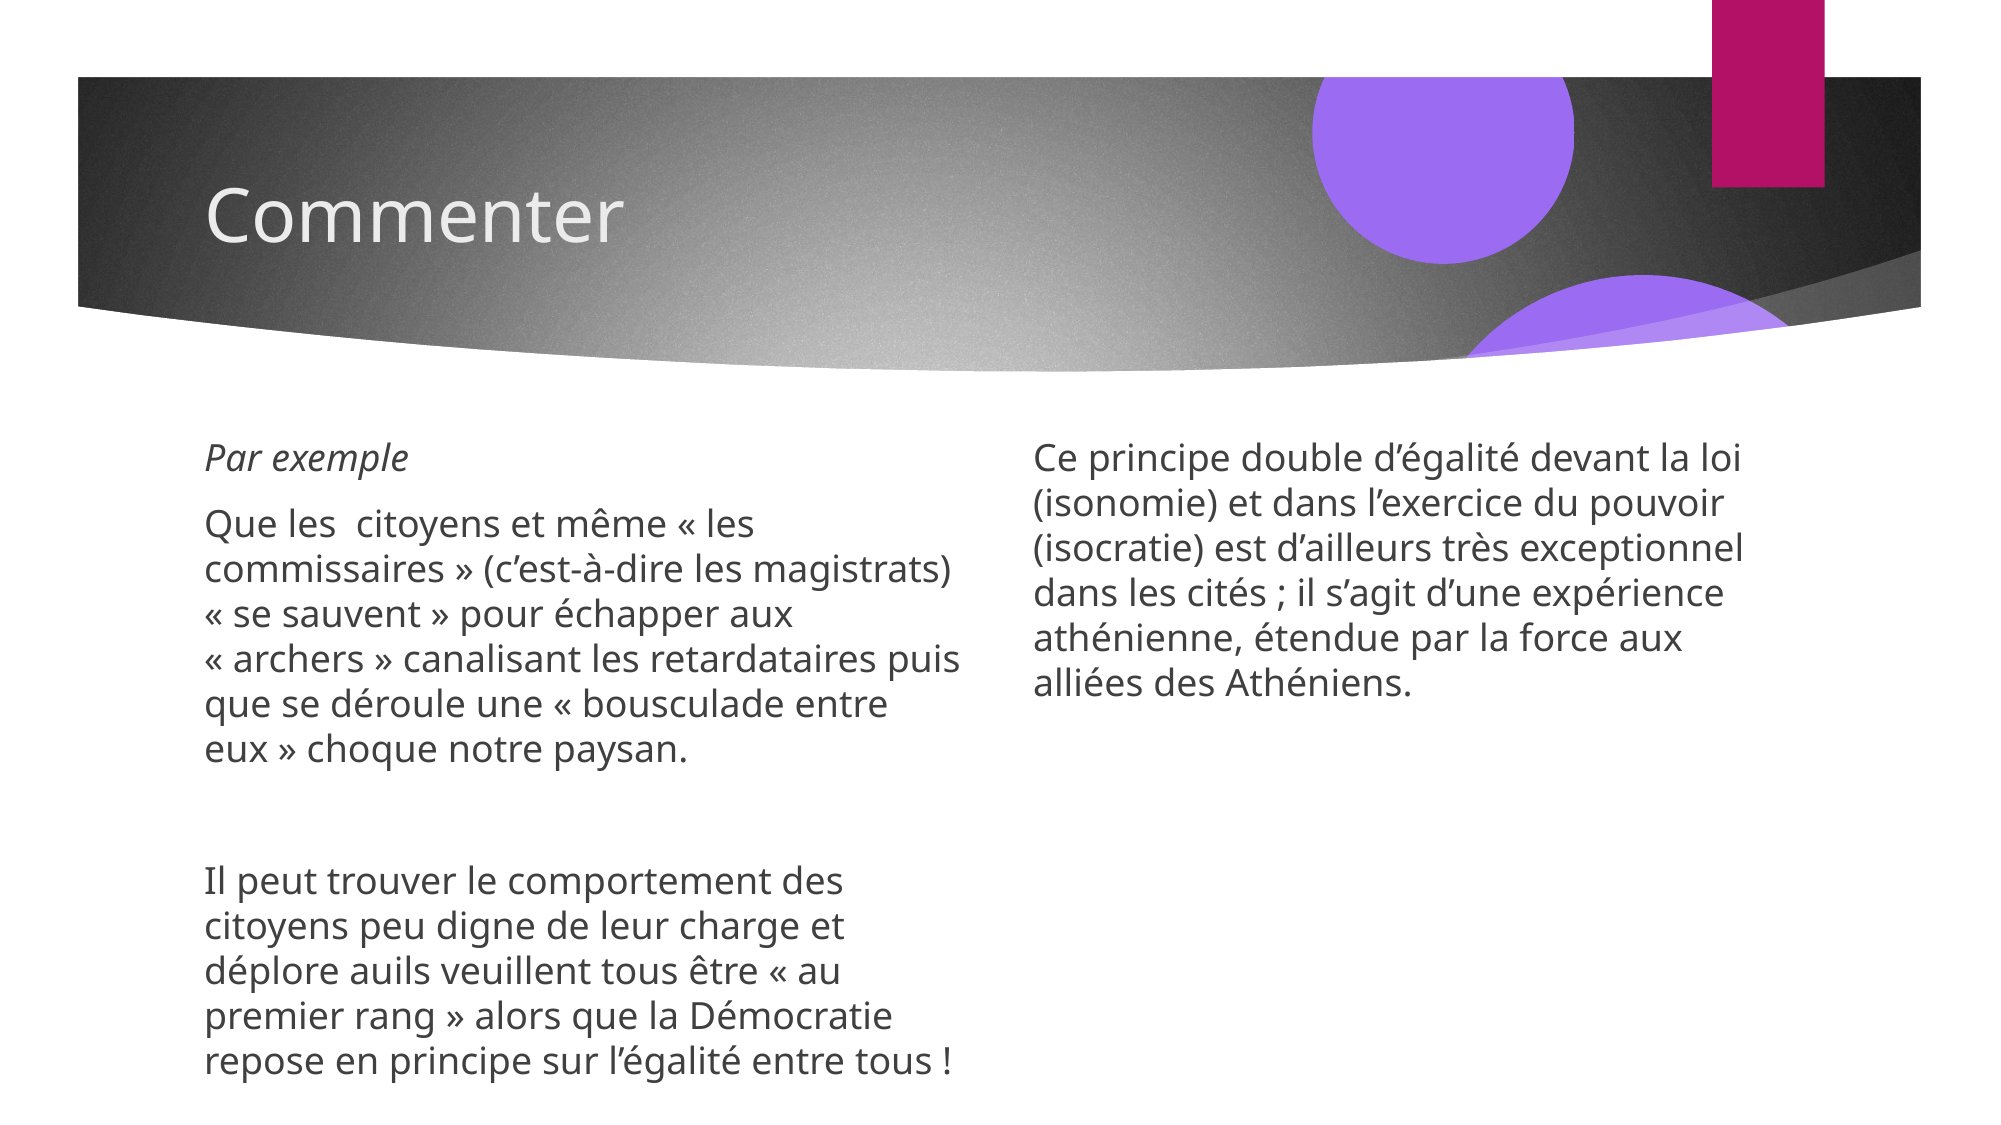

# Commenter
Par exemple
Que les citoyens et même « les commissaires » (c’est-à-dire les magistrats) « se sauvent » pour échapper aux « archers » canalisant les retardataires puis que se déroule une « bousculade entre eux » choque notre paysan.
Il peut trouver le comportement des citoyens peu digne de leur charge et déplore auils veuillent tous être « au premier rang » alors que la Démocratie repose en principe sur l’égalité entre tous !
Ce principe double d’égalité devant la loi (isonomie) et dans l’exercice du pouvoir (isocratie) est d’ailleurs très exceptionnel dans les cités ; il s’agit d’une expérience athénienne, étendue par la force aux alliées des Athéniens.